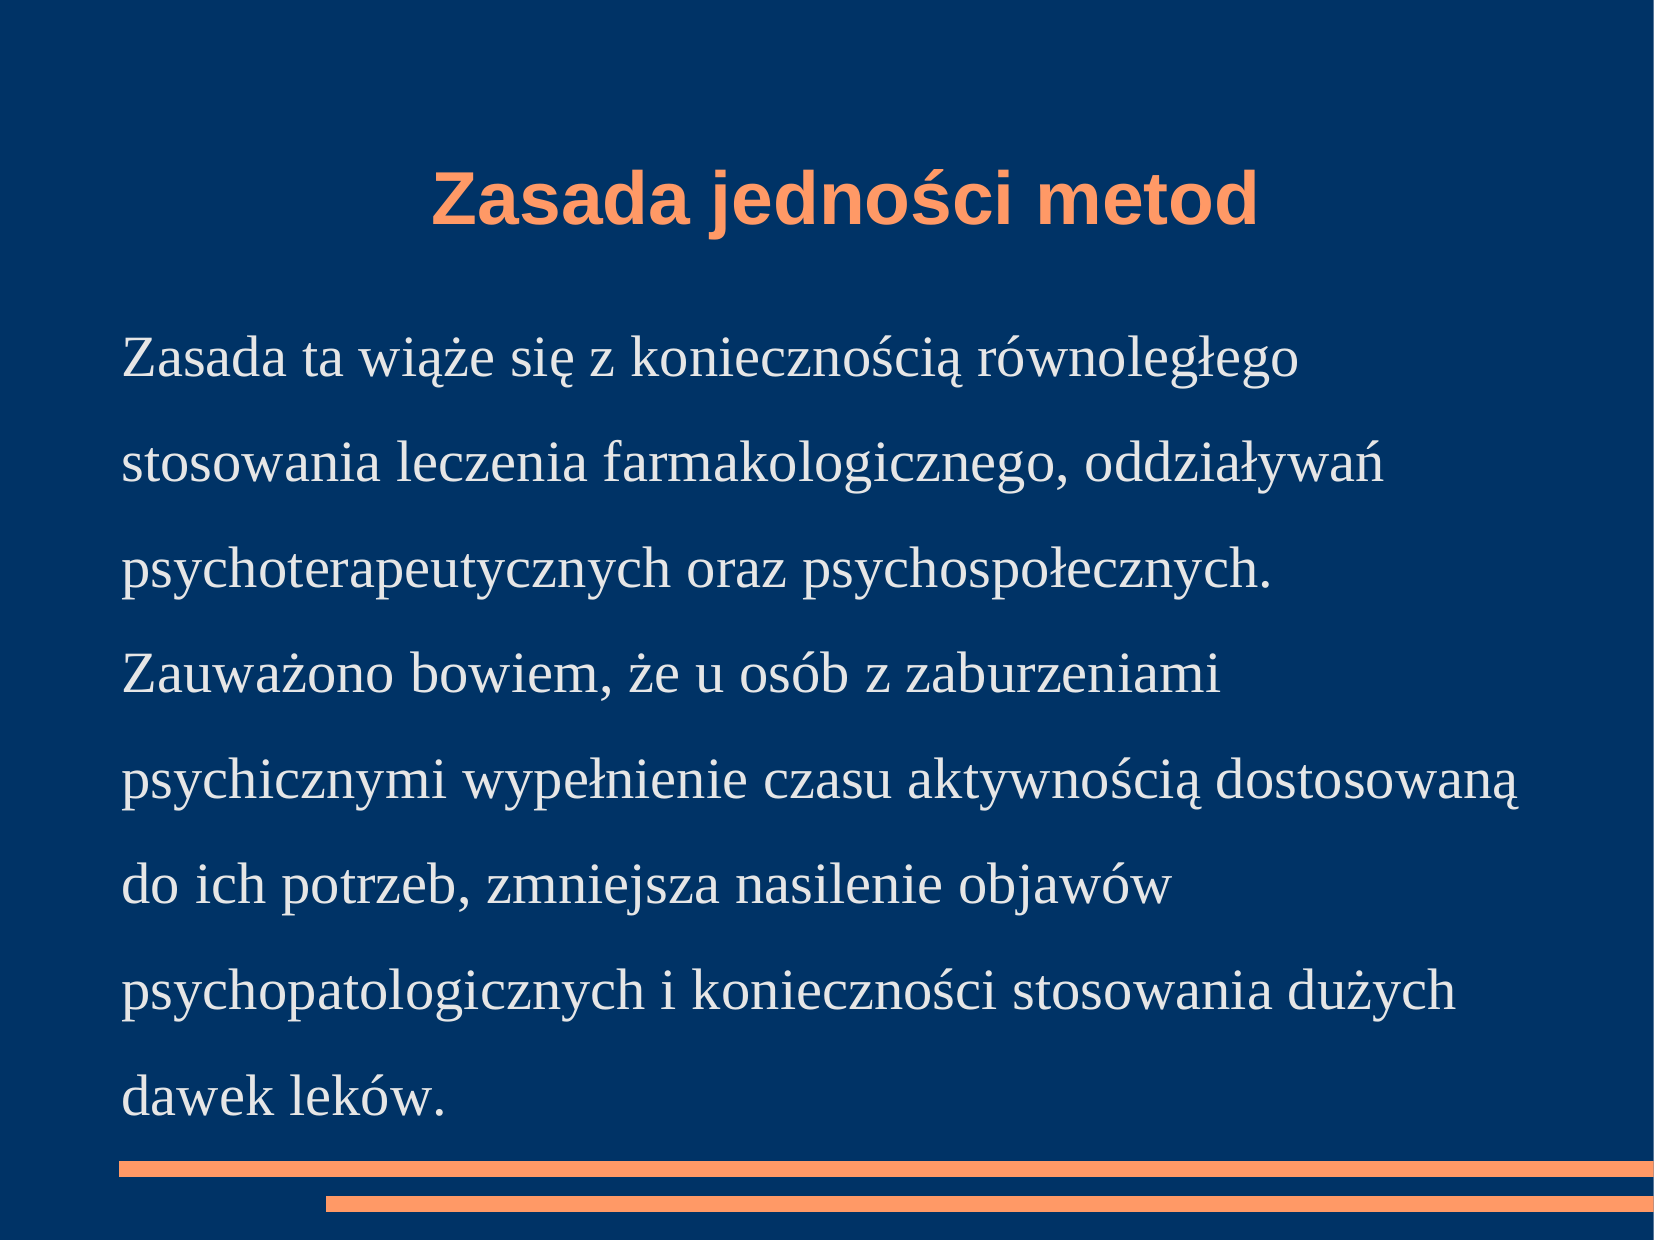

# Zasada jedności metod
Zasada ta wiąże się z koniecznością równoległego stosowania leczenia farmakologicznego, oddziaływań psychoterapeutycznych oraz psychospołecznych. Zauważono bowiem, że u osób z zaburzeniami psychicznymi wypełnienie czasu aktywnością dostosowaną do ich potrzeb, zmniejsza nasilenie objawów psychopatologicznych i konieczności stosowania dużych dawek leków.